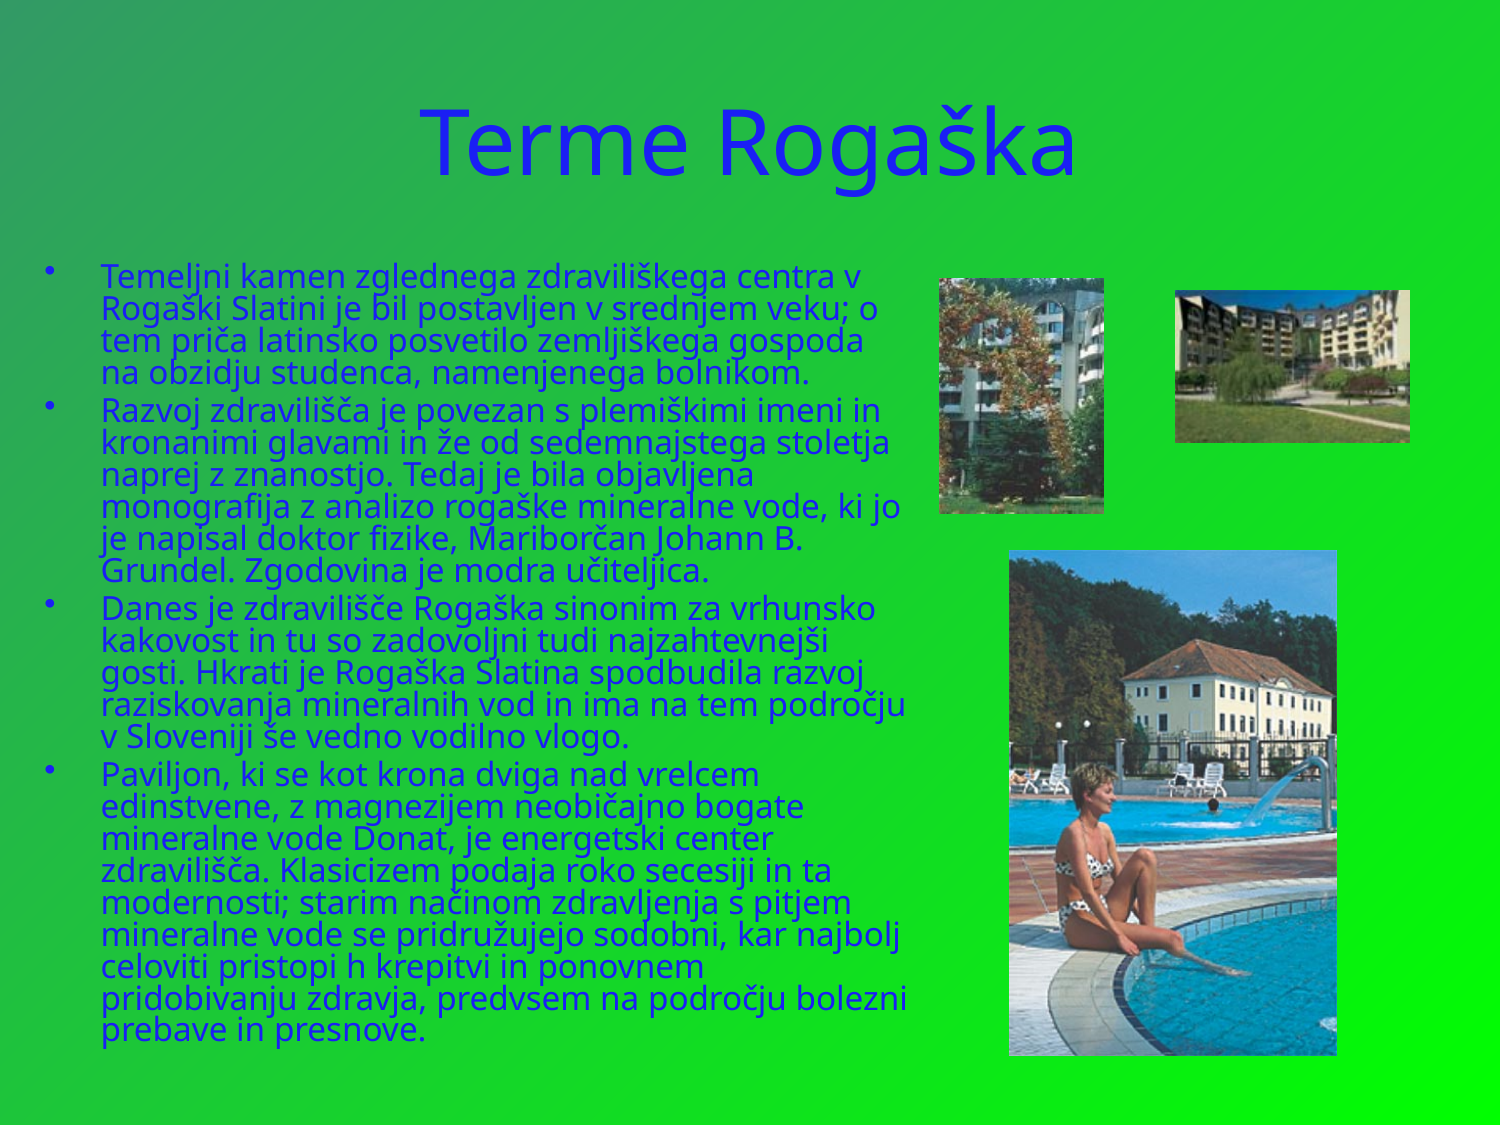

# Terme Rogaška
Temeljni kamen zglednega zdraviliškega centra v Rogaški Slatini je bil postavljen v srednjem veku; o tem priča latinsko posvetilo zemljiškega gospoda na obzidju studenca, namenjenega bolnikom.
Razvoj zdravilišča je povezan s plemiškimi imeni in kronanimi glavami in že od sedemnajstega stoletja naprej z znanostjo. Tedaj je bila objavljena monografija z analizo rogaške mineralne vode, ki jo je napisal doktor fizike, Mariborčan Johann B. Grundel. Zgodovina je modra učiteljica.
Danes je zdravilišče Rogaška sinonim za vrhunsko kakovost in tu so zadovoljni tudi najzahtevnejši gosti. Hkrati je Rogaška Slatina spodbudila razvoj raziskovanja mineralnih vod in ima na tem področju v Sloveniji še vedno vodilno vlogo.
Paviljon, ki se kot krona dviga nad vrelcem edinstvene, z magnezijem neobičajno bogate mineralne vode Donat, je energetski center zdravilišča. Klasicizem podaja roko secesiji in ta modernosti; starim načinom zdravljenja s pitjem mineralne vode se pridružujejo sodobni, kar najbolj celoviti pristopi h krepitvi in ponovnem pridobivanju zdravja, predvsem na področju bolezni prebave in presnove.